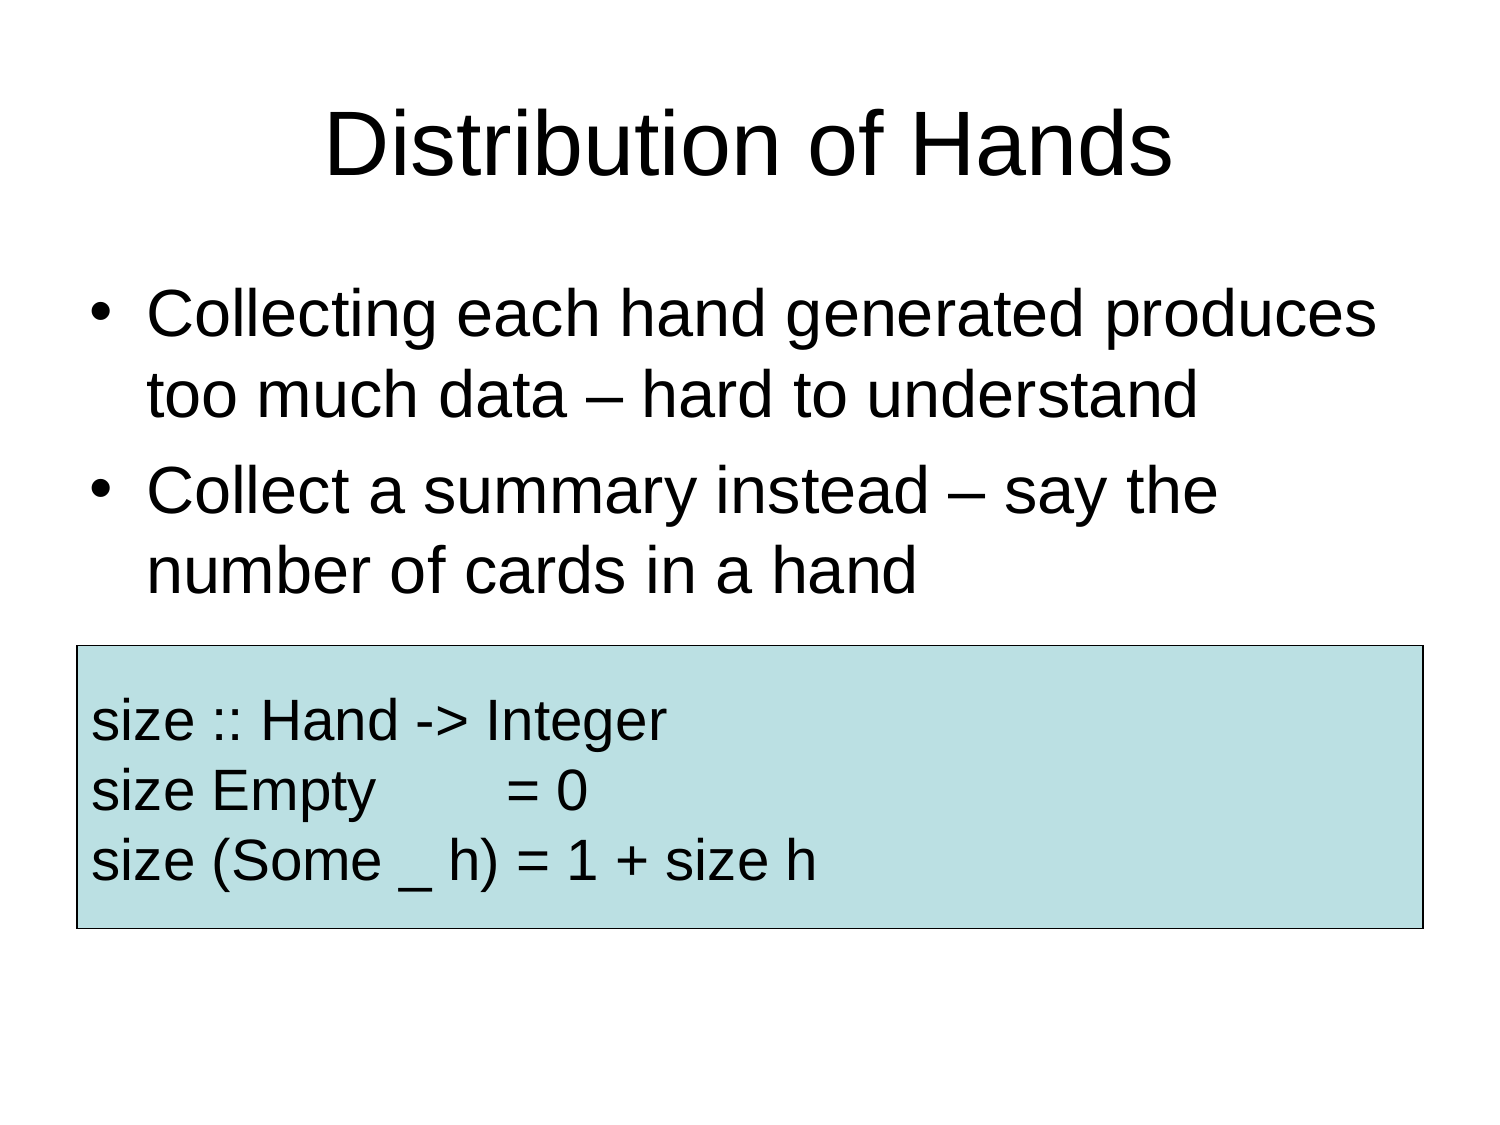

# Distribution of Hands
Collecting each hand generated produces too much data – hard to understand
Collect a summary instead – say the number of cards in a hand
size :: Hand -> Integer
size Empty = 0
size (Some _ h) = 1 + size h